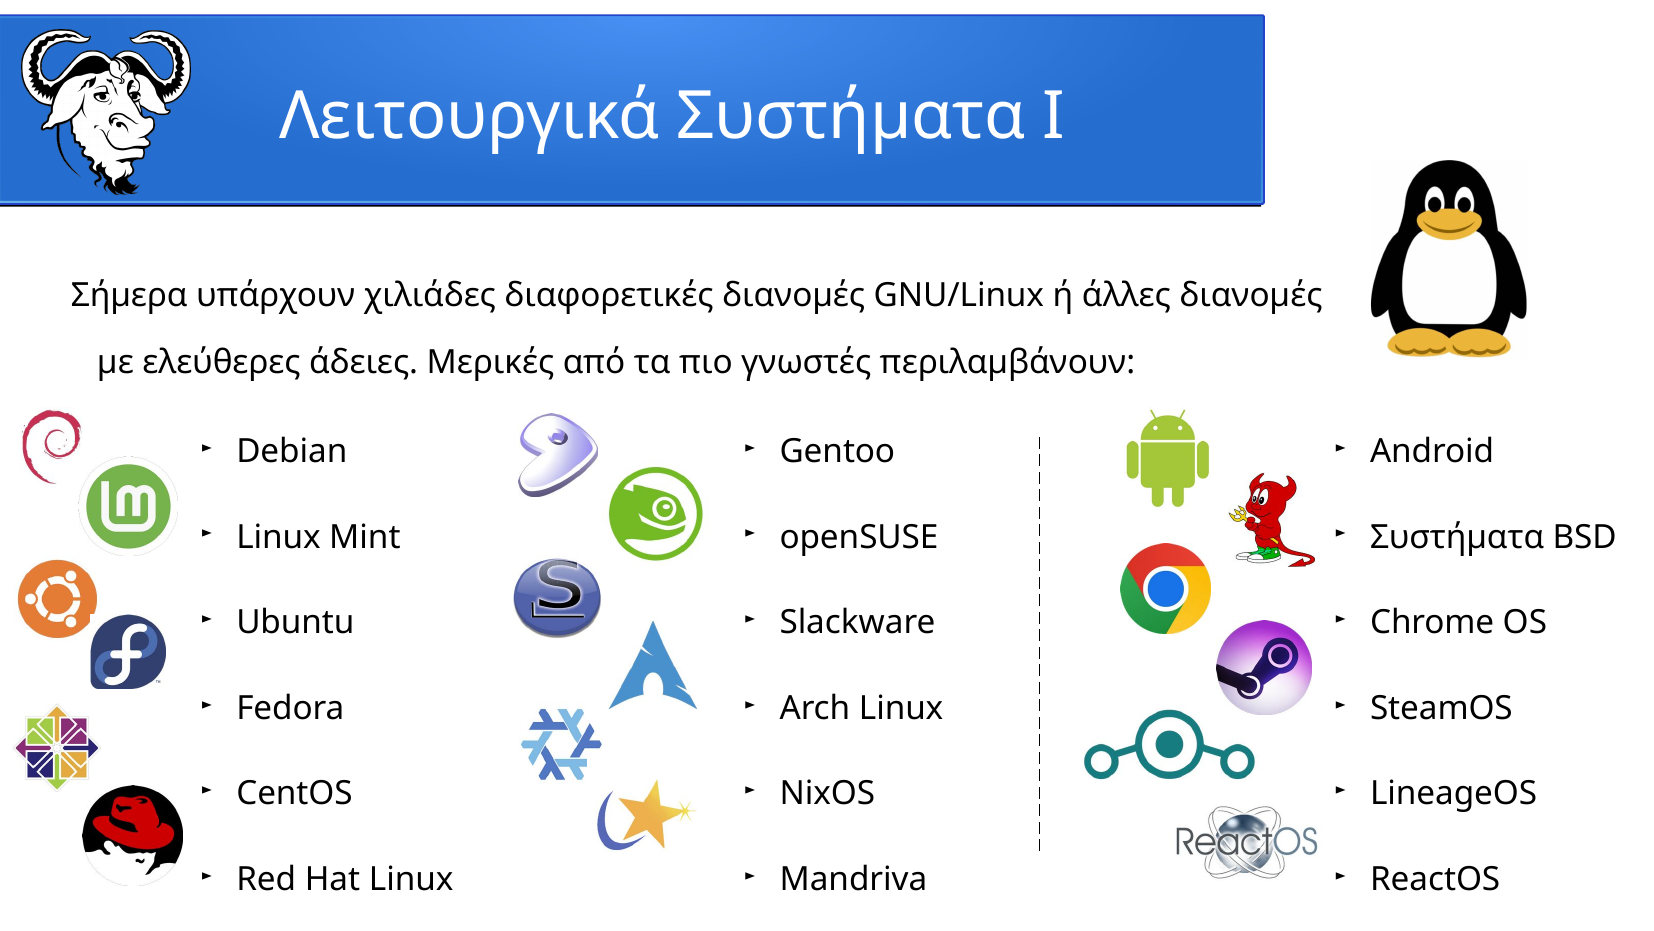

# Λειτουργικά Συστήματα Ι
Σήμερα υπάρχουν χιλιάδες διαφορετικές διανομές GNU/Linux ή άλλες διανομές με ελεύθερες άδειες. Μερικές από τα πιο γνωστές περιλαμβάνουν:
Debian
Linux Mint
Ubuntu
Fedora
CentOS
Red Hat Linux
Gentoo
openSUSE
Slackware
Arch Linux
NixOS
Mandriva
Android
Συστήματα BSD
Chrome OS
SteamOS
LineageOS
ReactOS